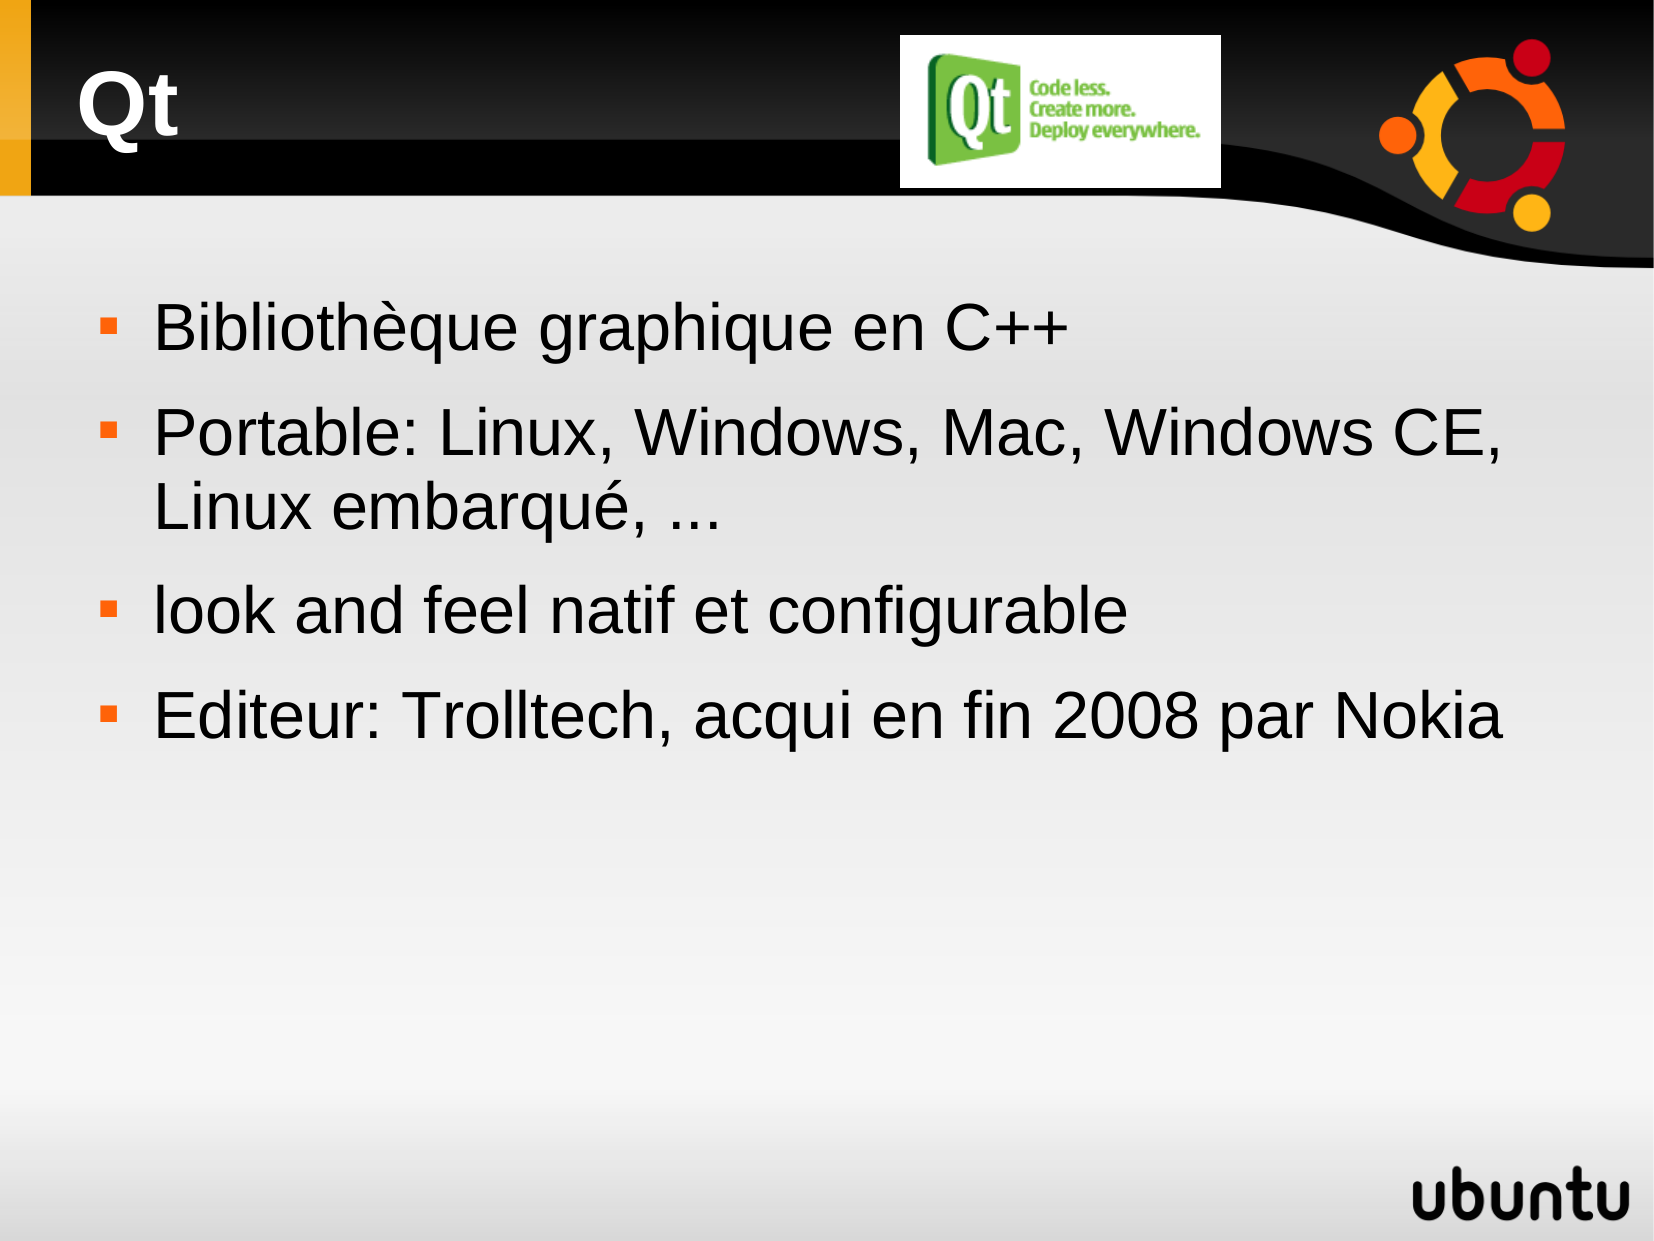

# Qt
Bibliothèque graphique en C++
Portable: Linux, Windows, Mac, Windows CE, Linux embarqué, ...
look and feel natif et configurable
Editeur: Trolltech, acqui en fin 2008 par Nokia